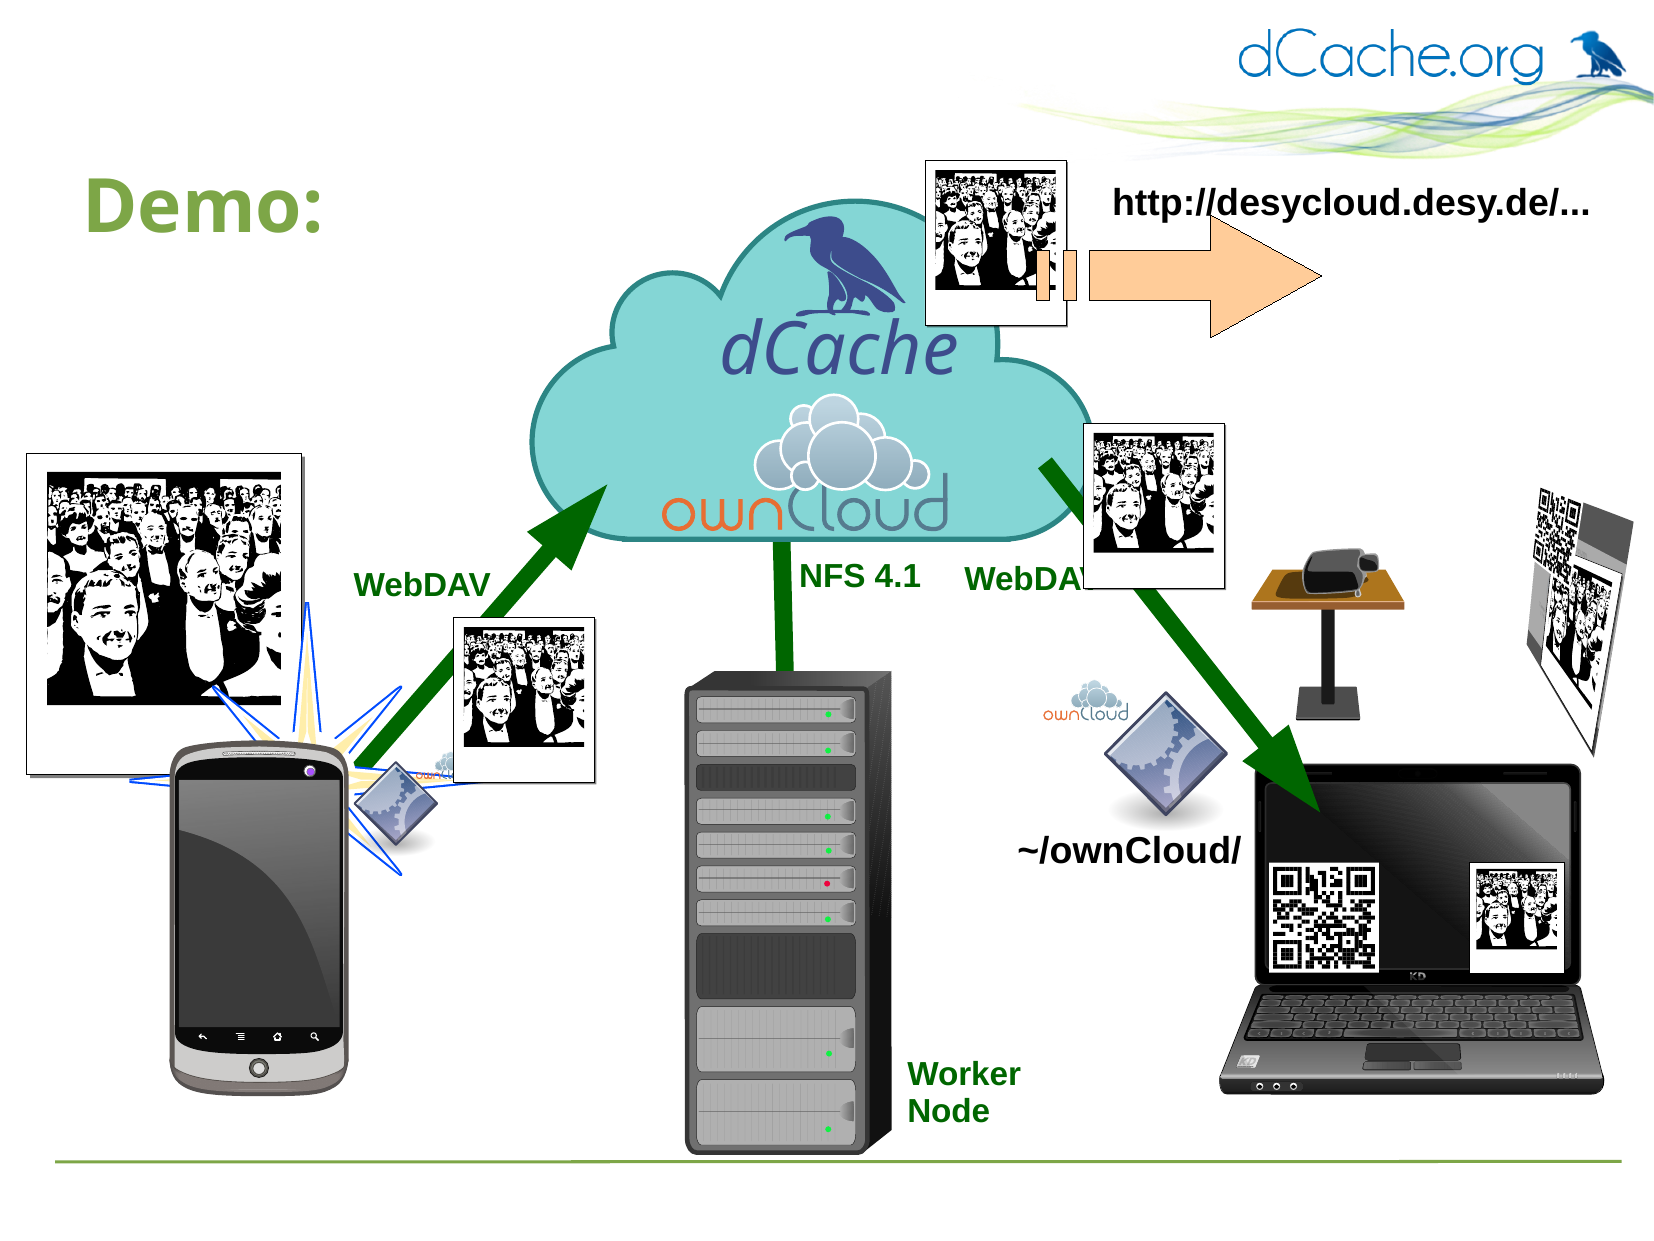

# Demo:
http://desycloud.desy.de/...
NFS 4.1
WebDAV
WebDAV
~/ownCloud/
Worker
Node